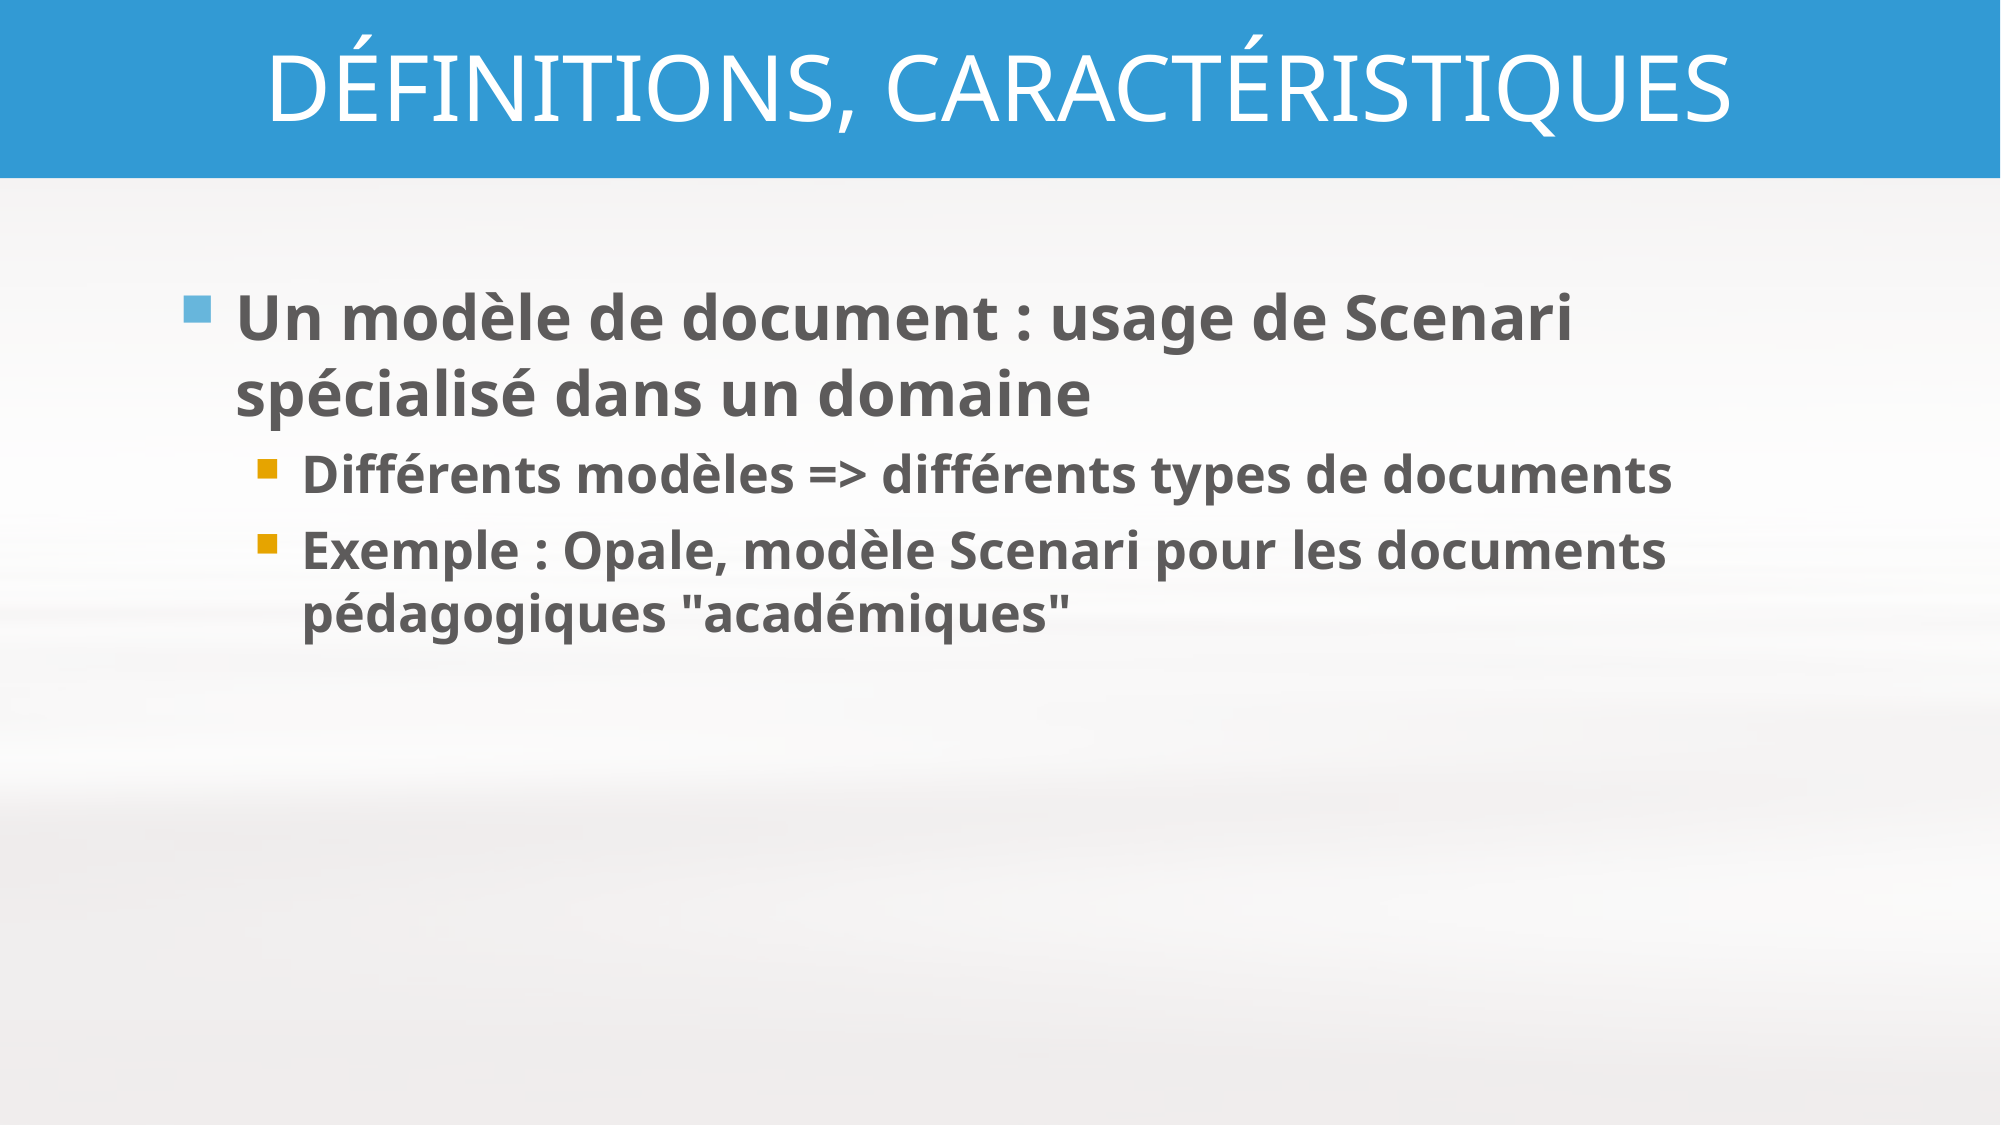

Définitions, caractéristiques
Un modèle de document : usage de Scenari spécialisé dans un domaine
Différents modèles => différents types de documents
Exemple : Opale, modèle Scenari pour les documents pédagogiques "académiques"